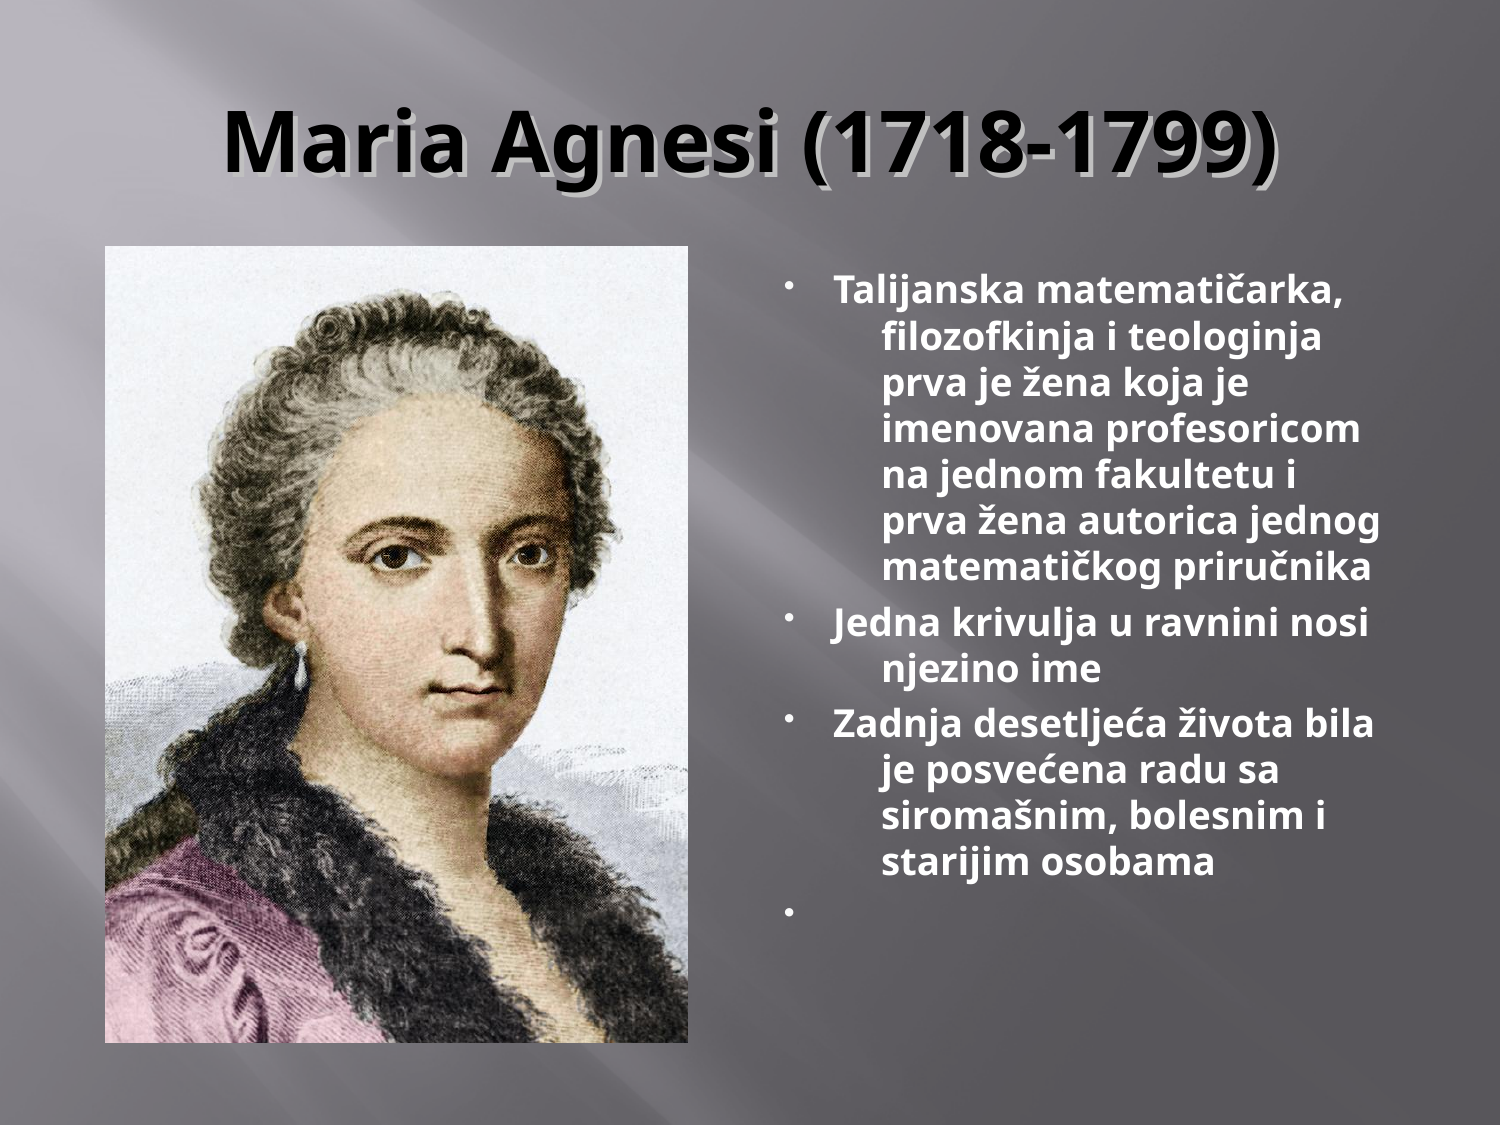

# Maria Agnesi (1718-1799)
Talijanska matematičarka, filozofkinja i teologinja prva je žena koja je imenovana profesoricom na jednom fakultetu i prva žena autorica jednog matematičkog priručnika
Jedna krivulja u ravnini nosi njezino ime
Zadnja desetljeća života bila je posvećena radu sa siromašnim, bolesnim i starijim osobama